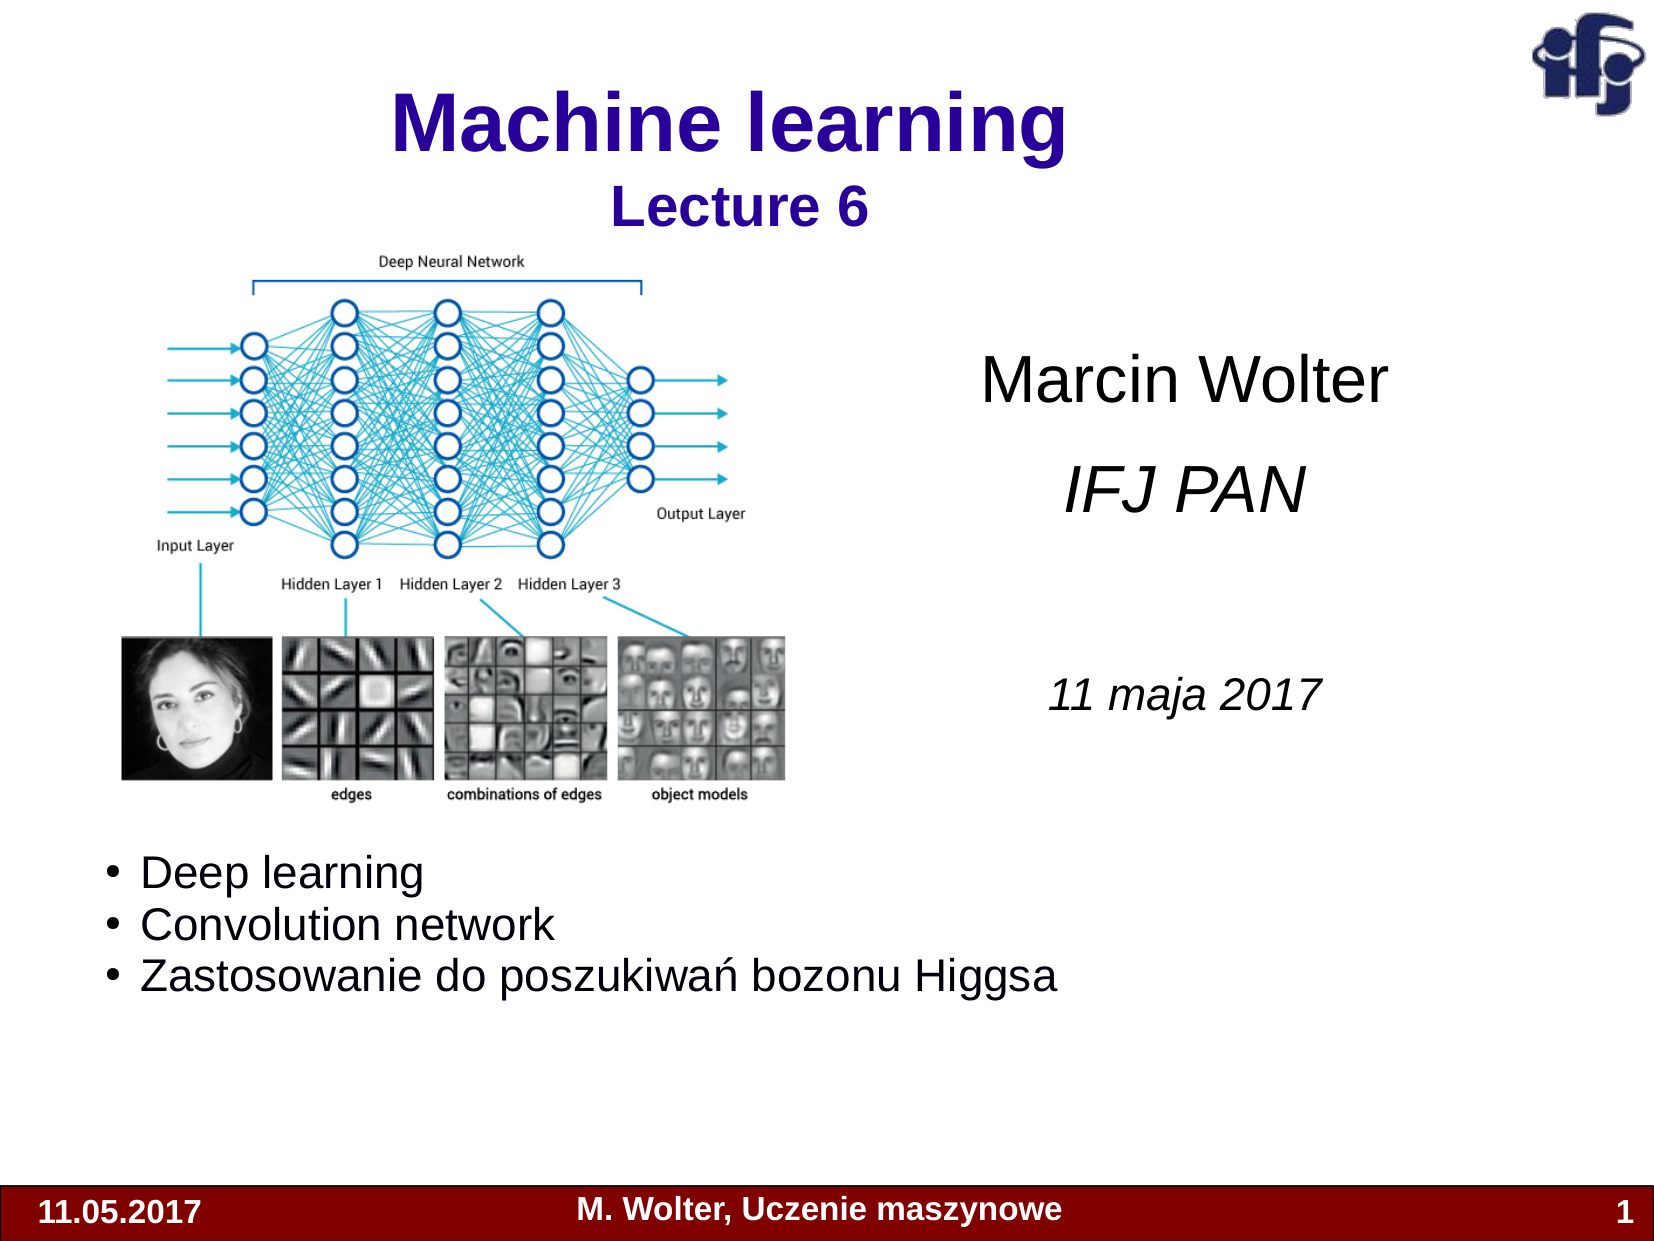

# Machine learning Lecture 6
Marcin Wolter
IFJ PAN
11 maja 2017
Deep learning
Convolution network
Zastosowanie do poszukiwań bozonu Higgsa
9.03.2017
Machine Learning, M. Wolter